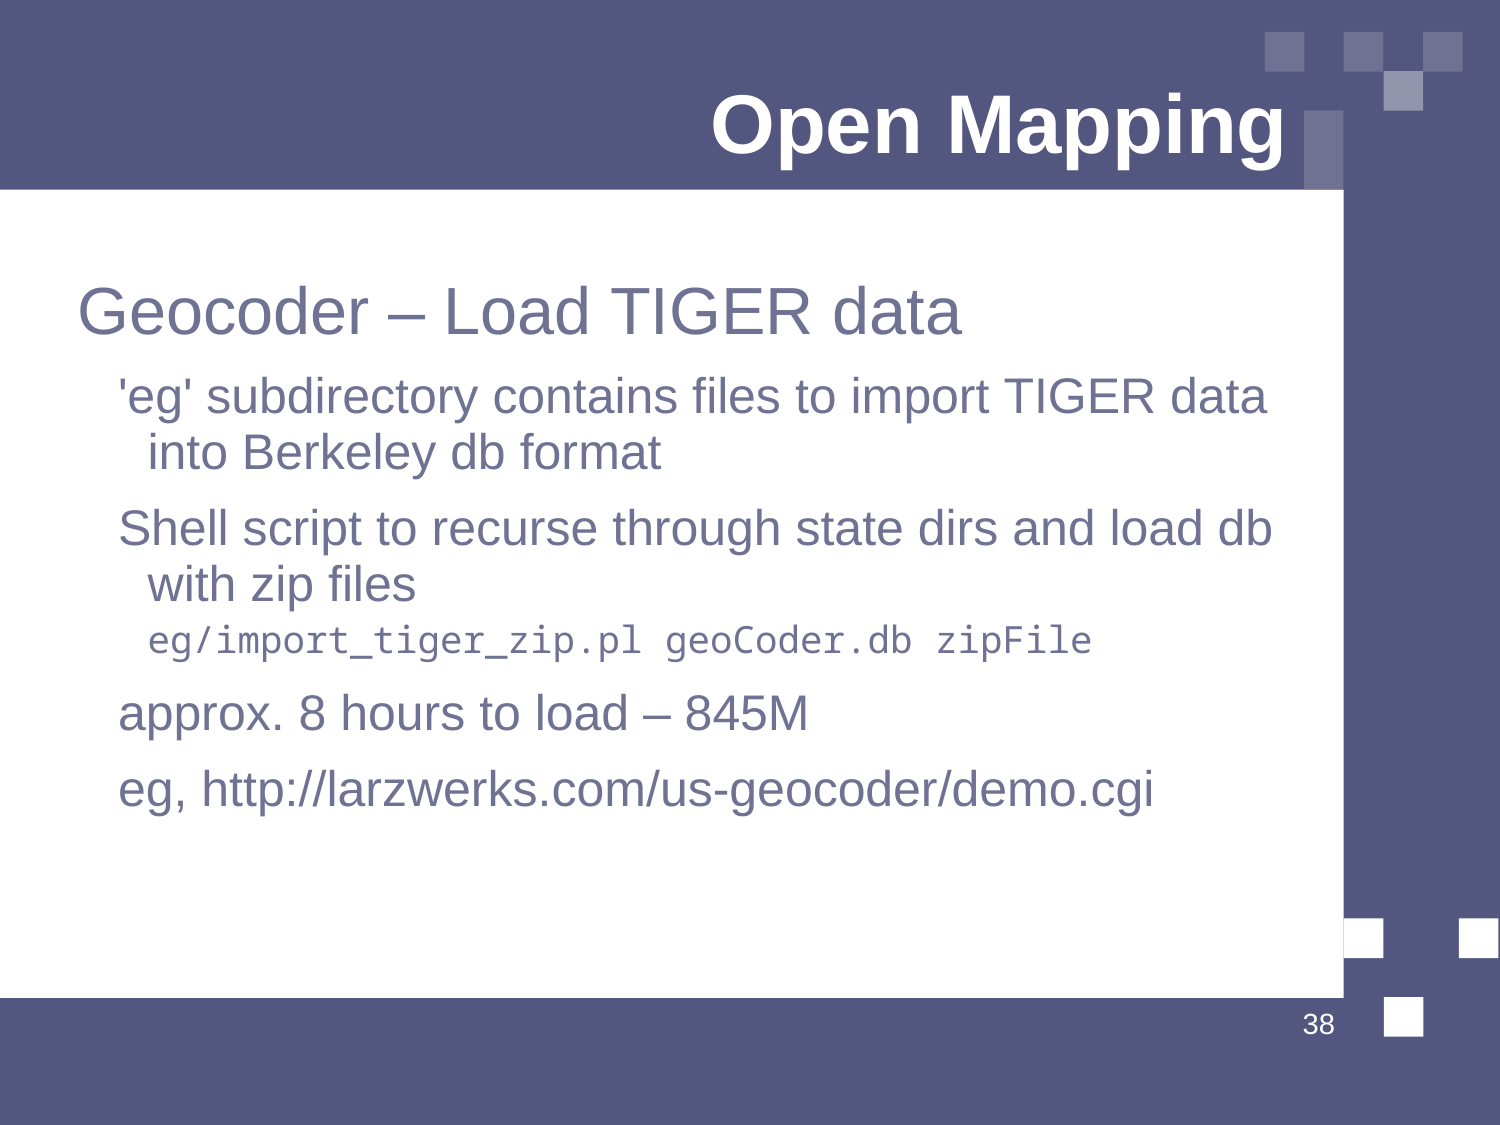

# Open Mapping
 Geocoder – Load TIGER data
'eg' subdirectory contains files to import TIGER data into Berkeley db format
Shell script to recurse through state dirs and load db with zip files
eg/import_tiger_zip.pl geoCoder.db zipFile
approx. 8 hours to load – 845M
eg, http://larzwerks.com/us-geocoder/demo.cgi
38